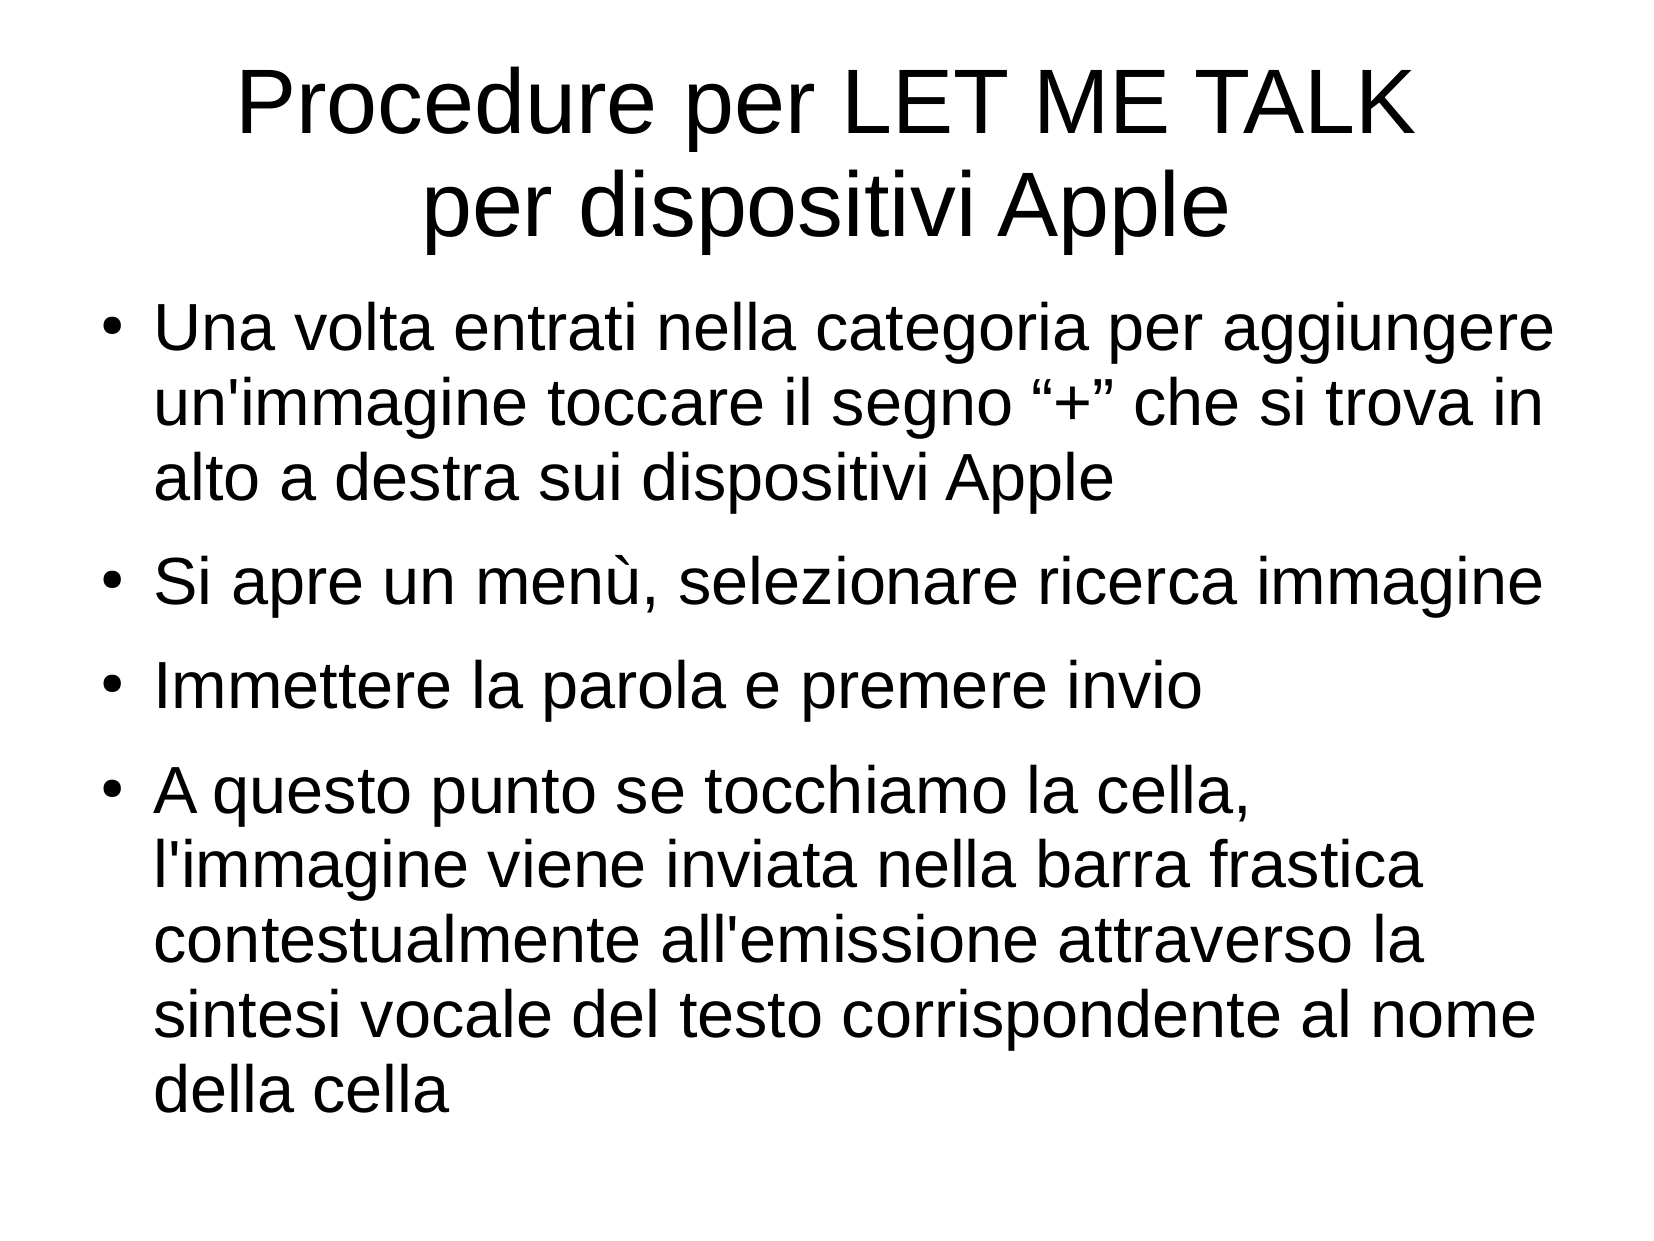

Procedure per LET ME TALK
per dispositivi Apple
# Una volta entrati nella categoria per aggiungere un'immagine toccare il segno “+” che si trova in alto a destra sui dispositivi Apple
Si apre un menù, selezionare ricerca immagine
Immettere la parola e premere invio
A questo punto se tocchiamo la cella, l'immagine viene inviata nella barra frastica contestualmente all'emissione attraverso la sintesi vocale del testo corrispondente al nome della cella